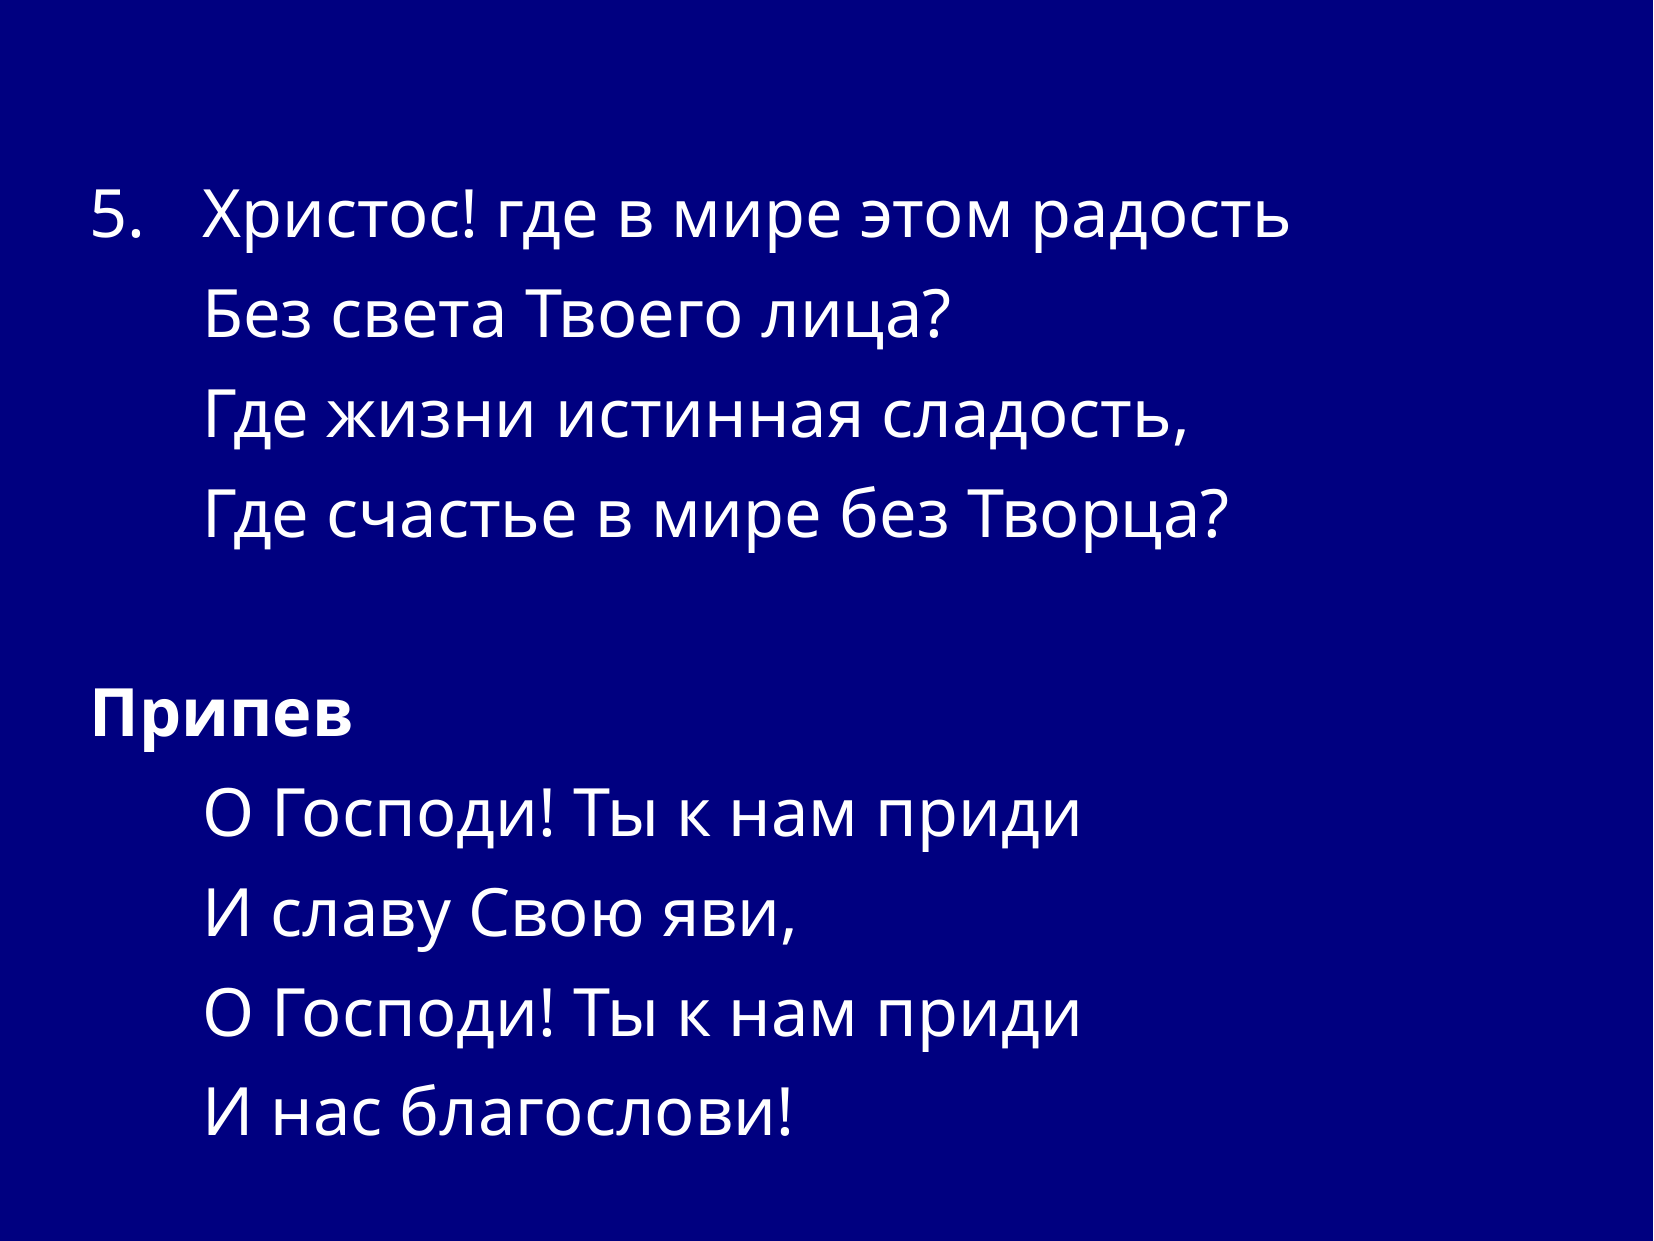

5.	Христос! где в мире этом радость
	Без света Твоего лица?
	Где жизни истинная сладость,
	Где счастье в мире без Творца?
Припев
	О Господи! Ты к нам приди
	И славу Свою яви,
	О Господи! Ты к нам приди
	И нас благослови!